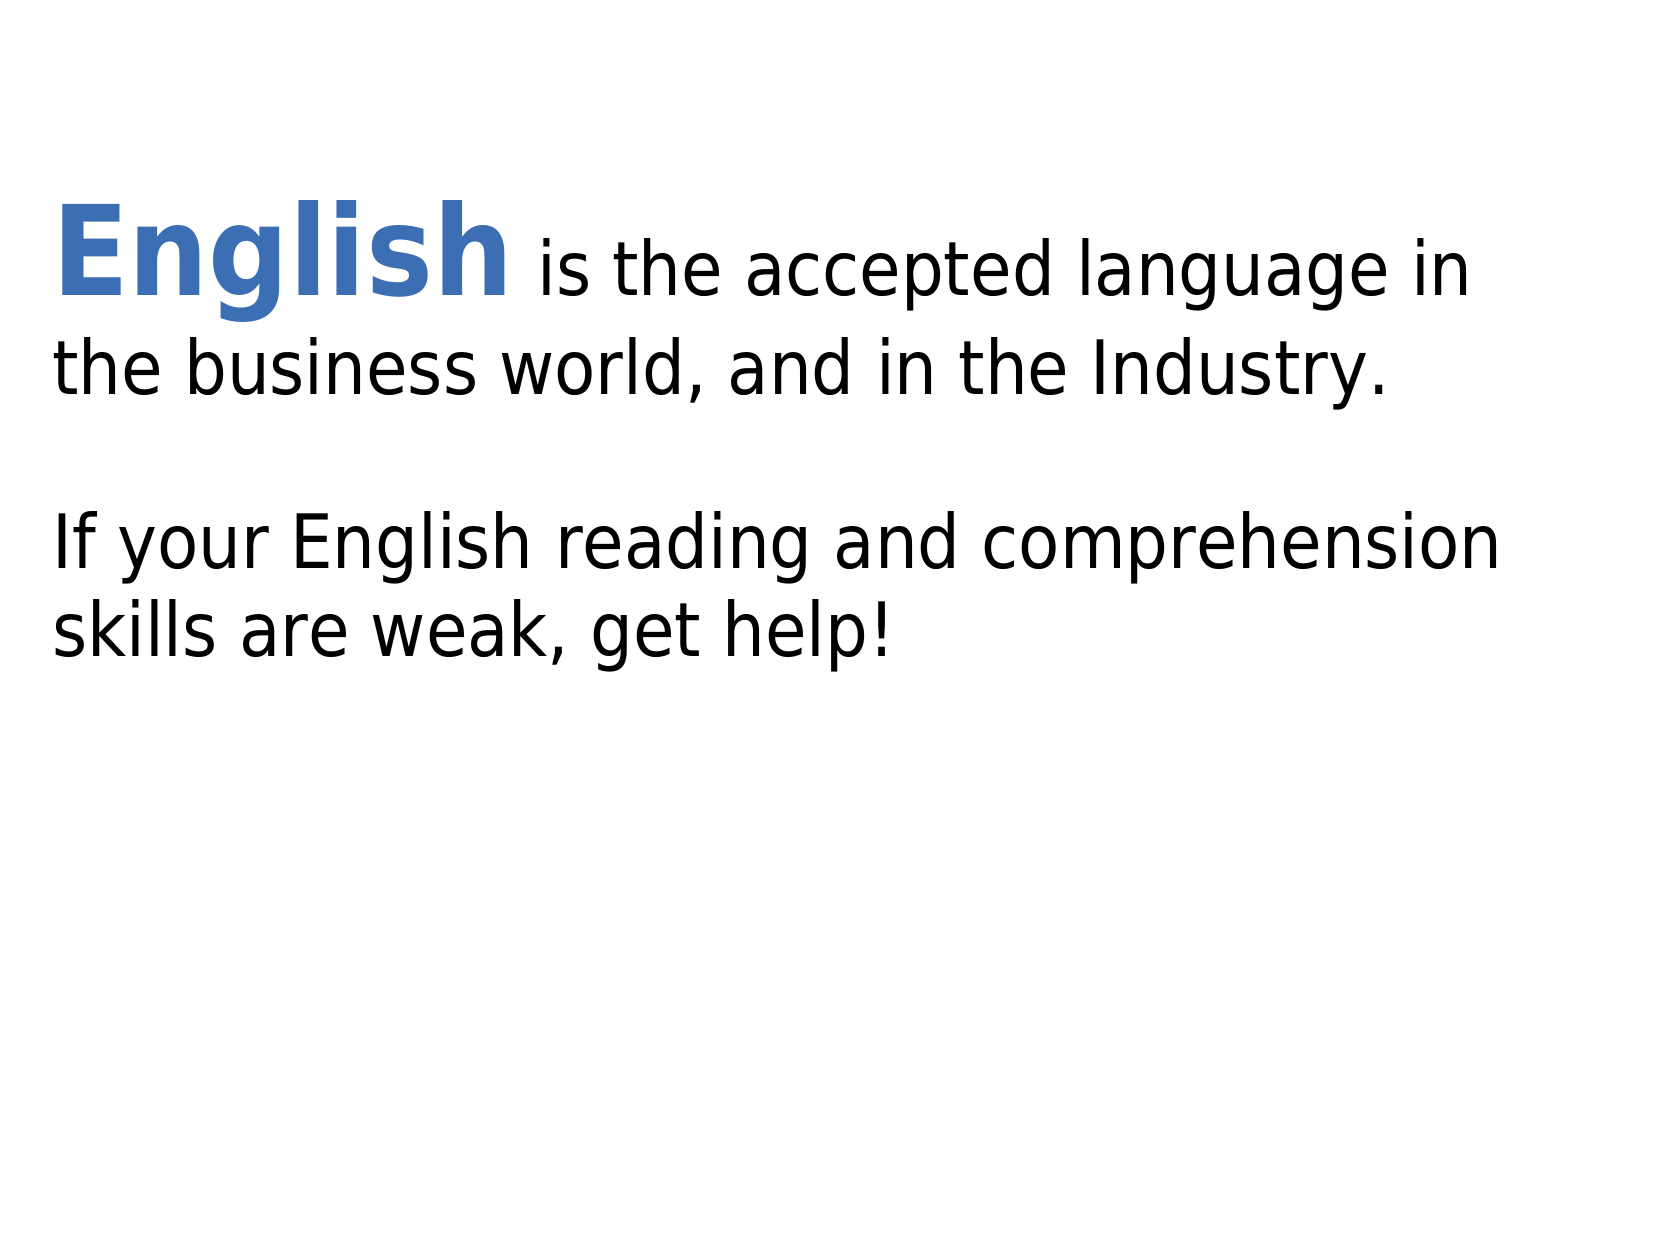

English is the accepted language in the business world, and in the Industry.
If your English reading and comprehension skills are weak, get help!